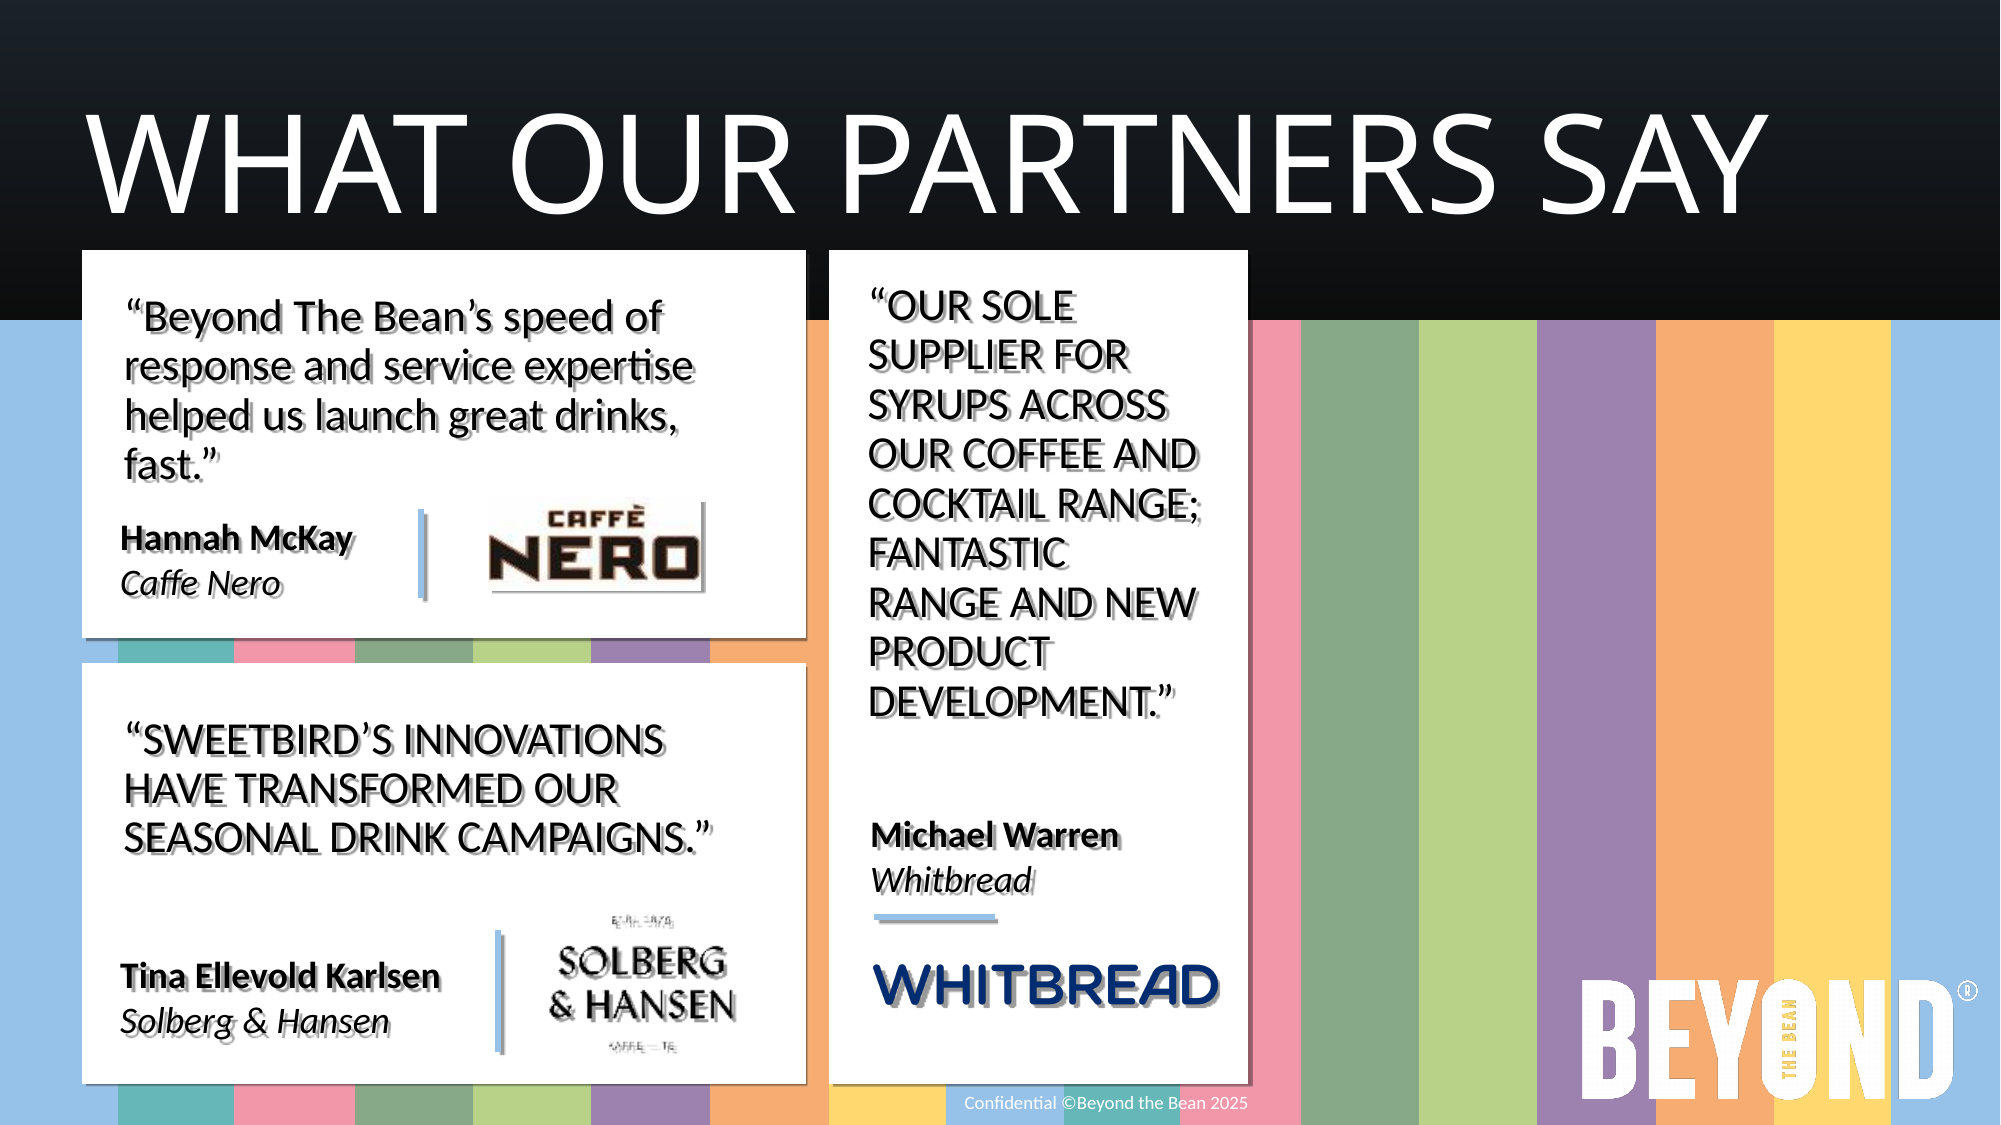

what our partners say
“Beyond The Bean’s speed of response and service expertise helped us launch great drinks, fast.”
Hannah McKay Caffe Nero
“Our sole supplier for syrups across our coffee and cocktail range; fantastic range and new product development.”
Michael Warren
Whitbread
“Sweetbird’s innovations
have transformed our seasonal drink campaigns.”
Tina Ellevold Karlsen
Solberg & Hansen
Confidential ©Beyond the Bean 2025